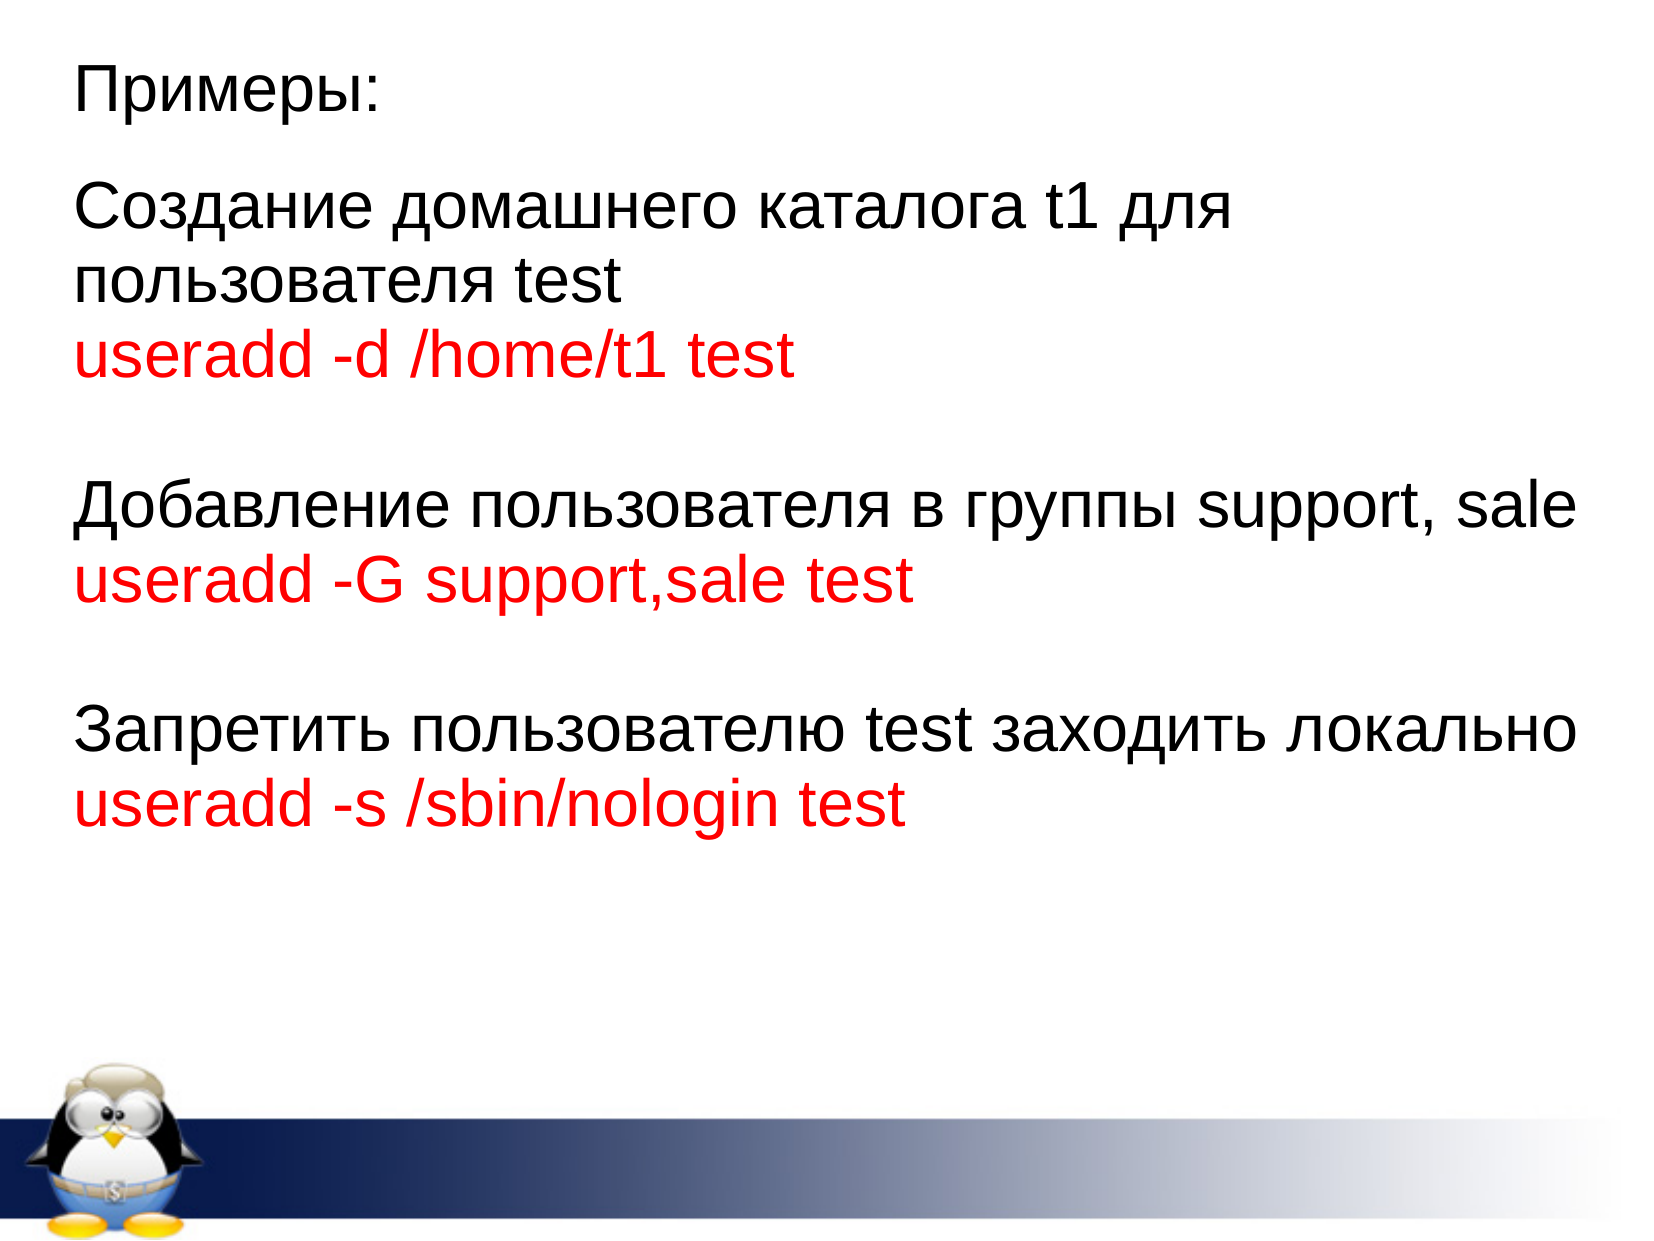

Примеры:
Создание домашнего каталога t1 для
пользователя test
useradd -d /home/t1 test
Добавление пользователя в группы support, sale
useradd -G support,sale test
Запретить пользователю test заходить локально
useradd -s /sbin/nologin test